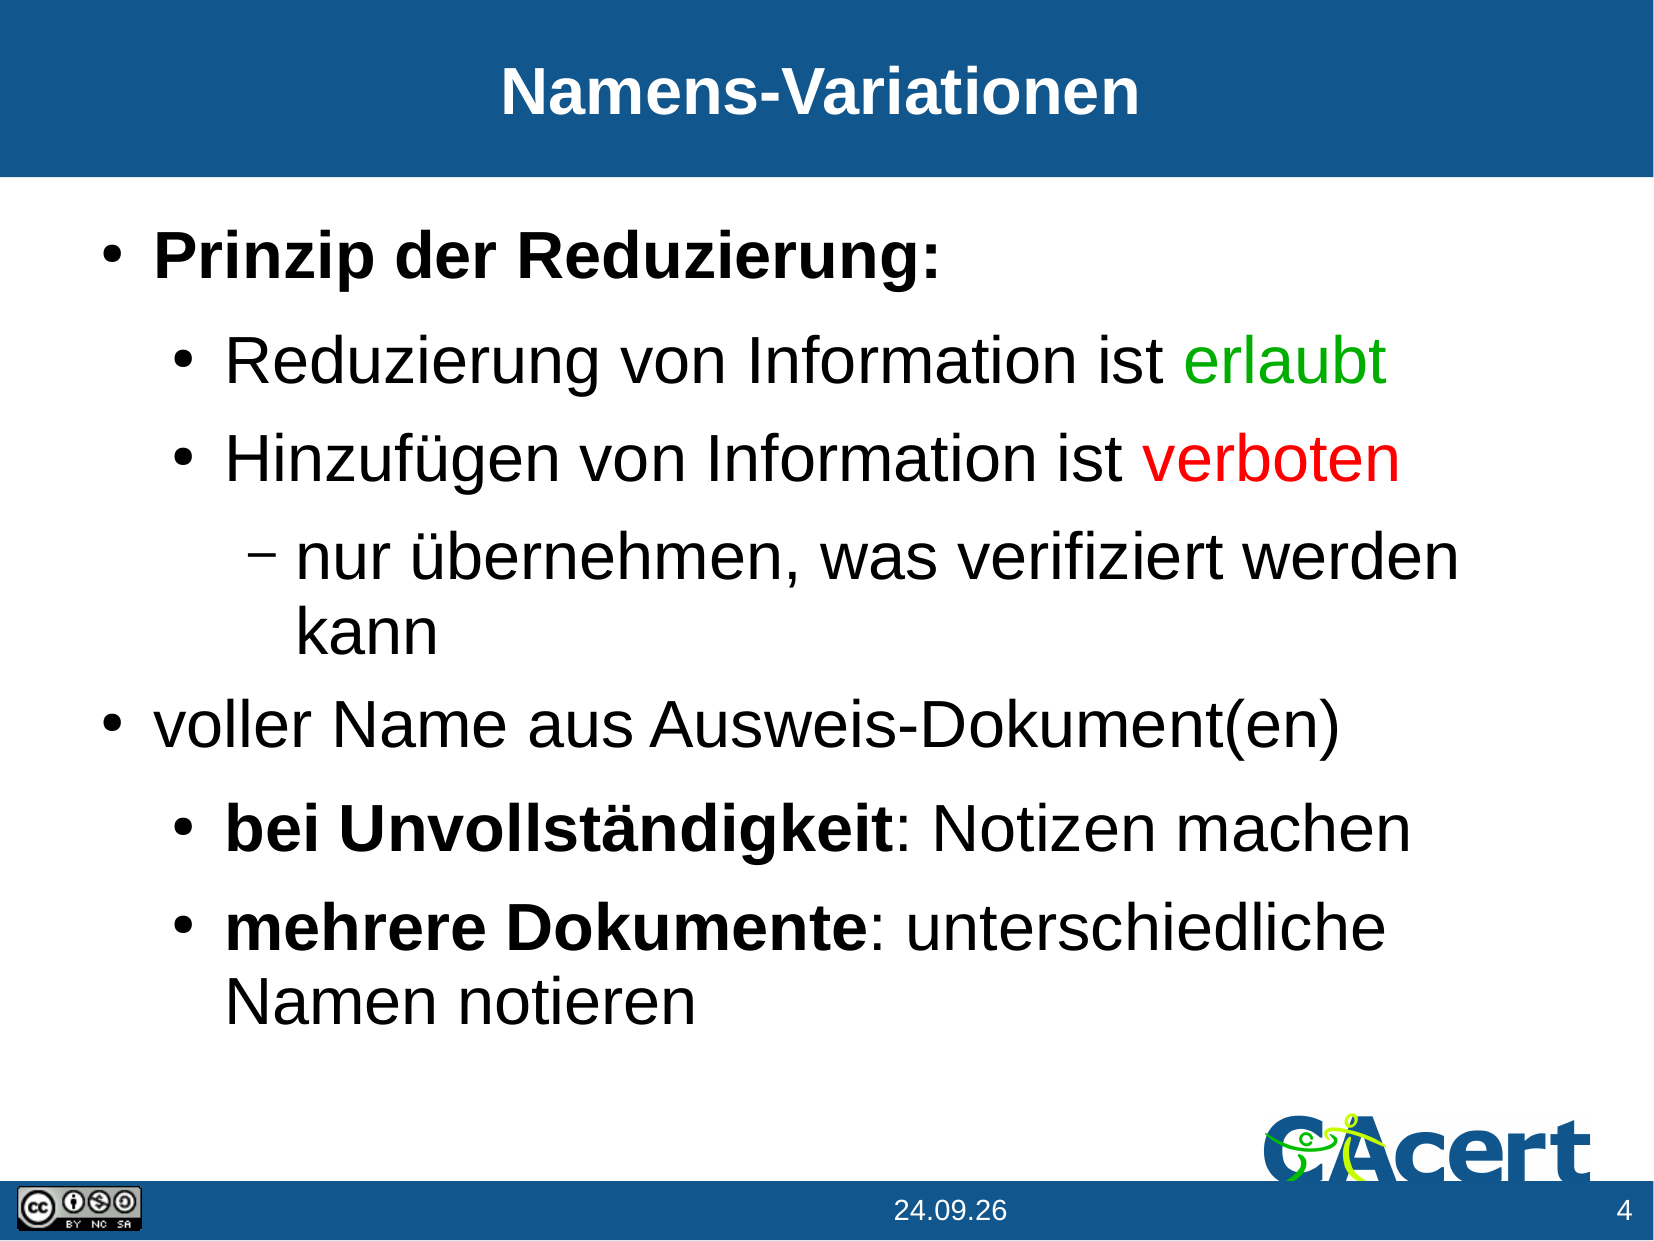

# Namens-Variationen
Prinzip der Reduzierung:
Reduzierung von Information ist erlaubt
Hinzufügen von Information ist verboten
nur übernehmen, was verifiziert werden kann
voller Name aus Ausweis-Dokument(en)
bei Unvollständigkeit: Notizen machen
mehrere Dokumente: unterschiedliche Namen notieren